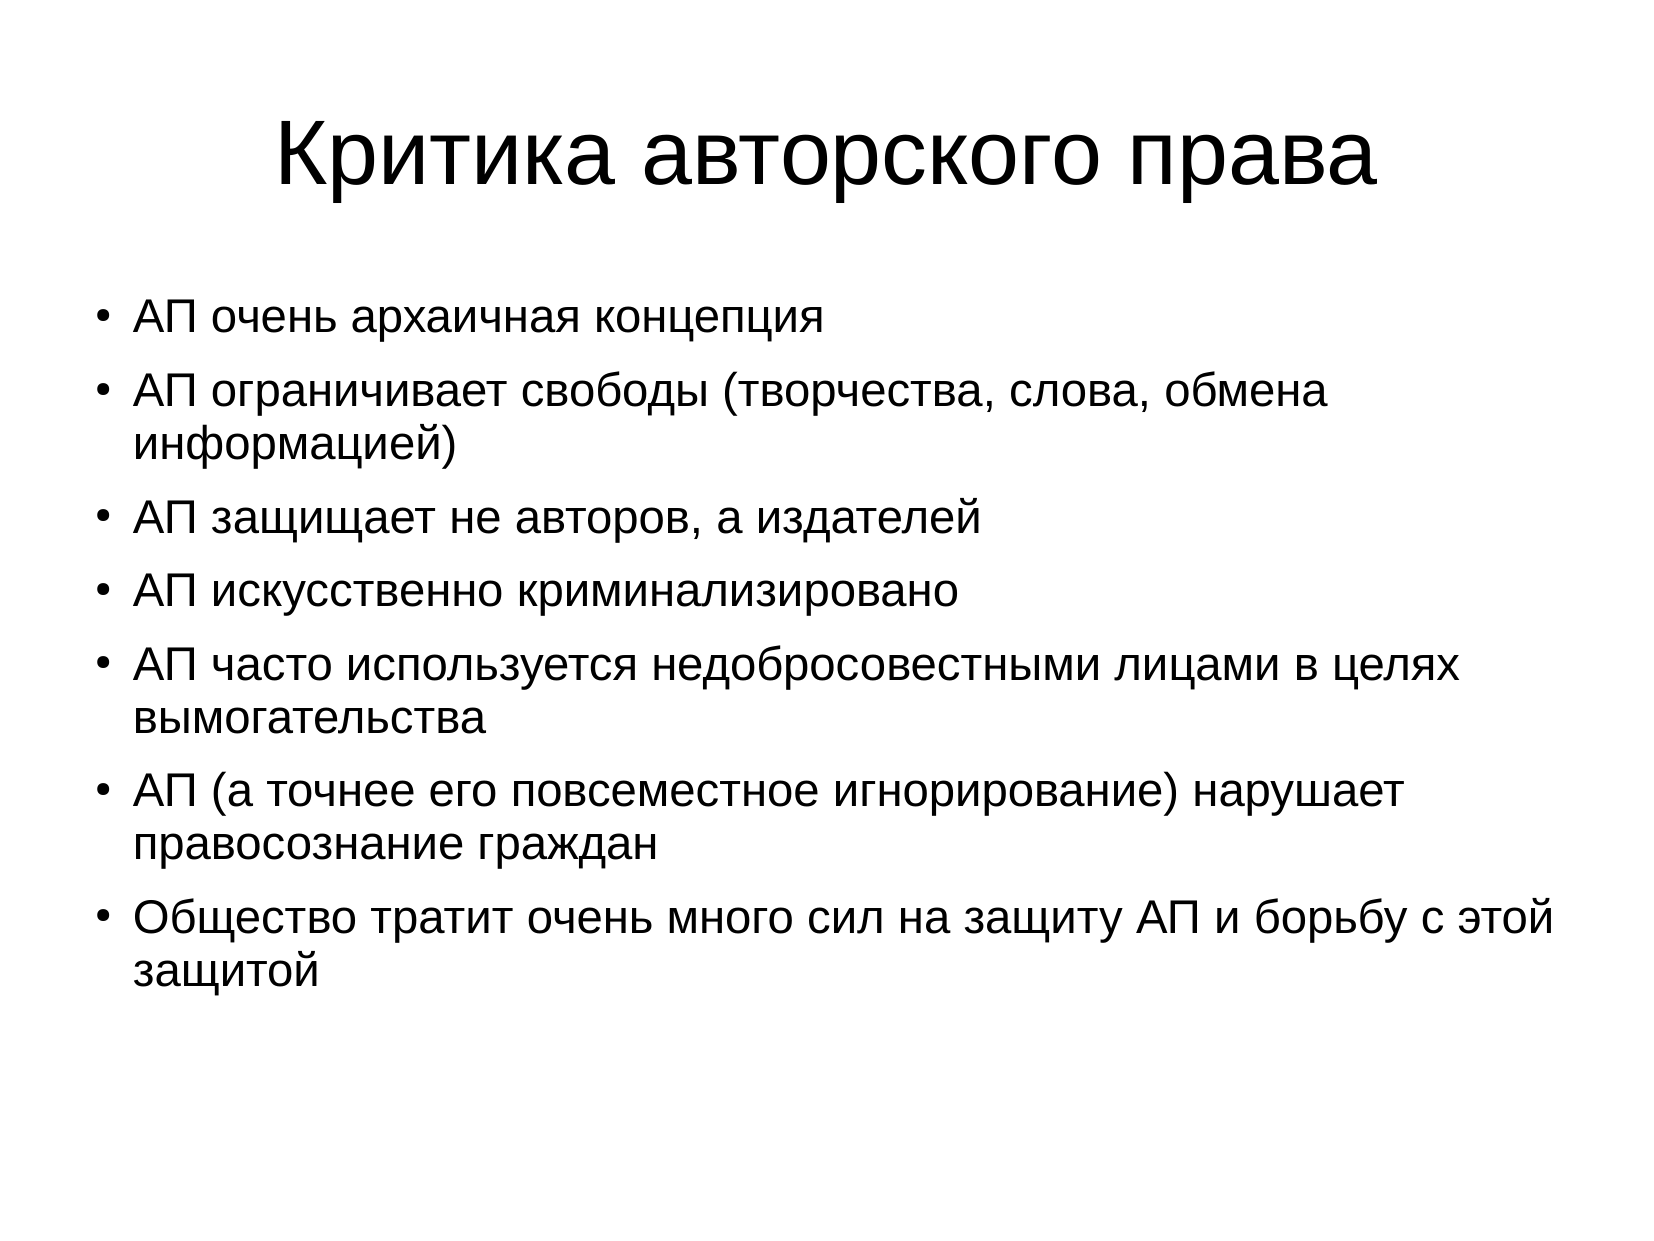

# Критика авторского права
АП очень архаичная концепция
АП ограничивает свободы (творчества, слова, обмена информацией)
АП защищает не авторов, а издателей
АП искусственно криминализировано
АП часто используется недобросовестными лицами в целях вымогательства
АП (а точнее его повсеместное игнорирование) нарушает правосознание граждан
Общество тратит очень много сил на защиту АП и борьбу с этой защитой